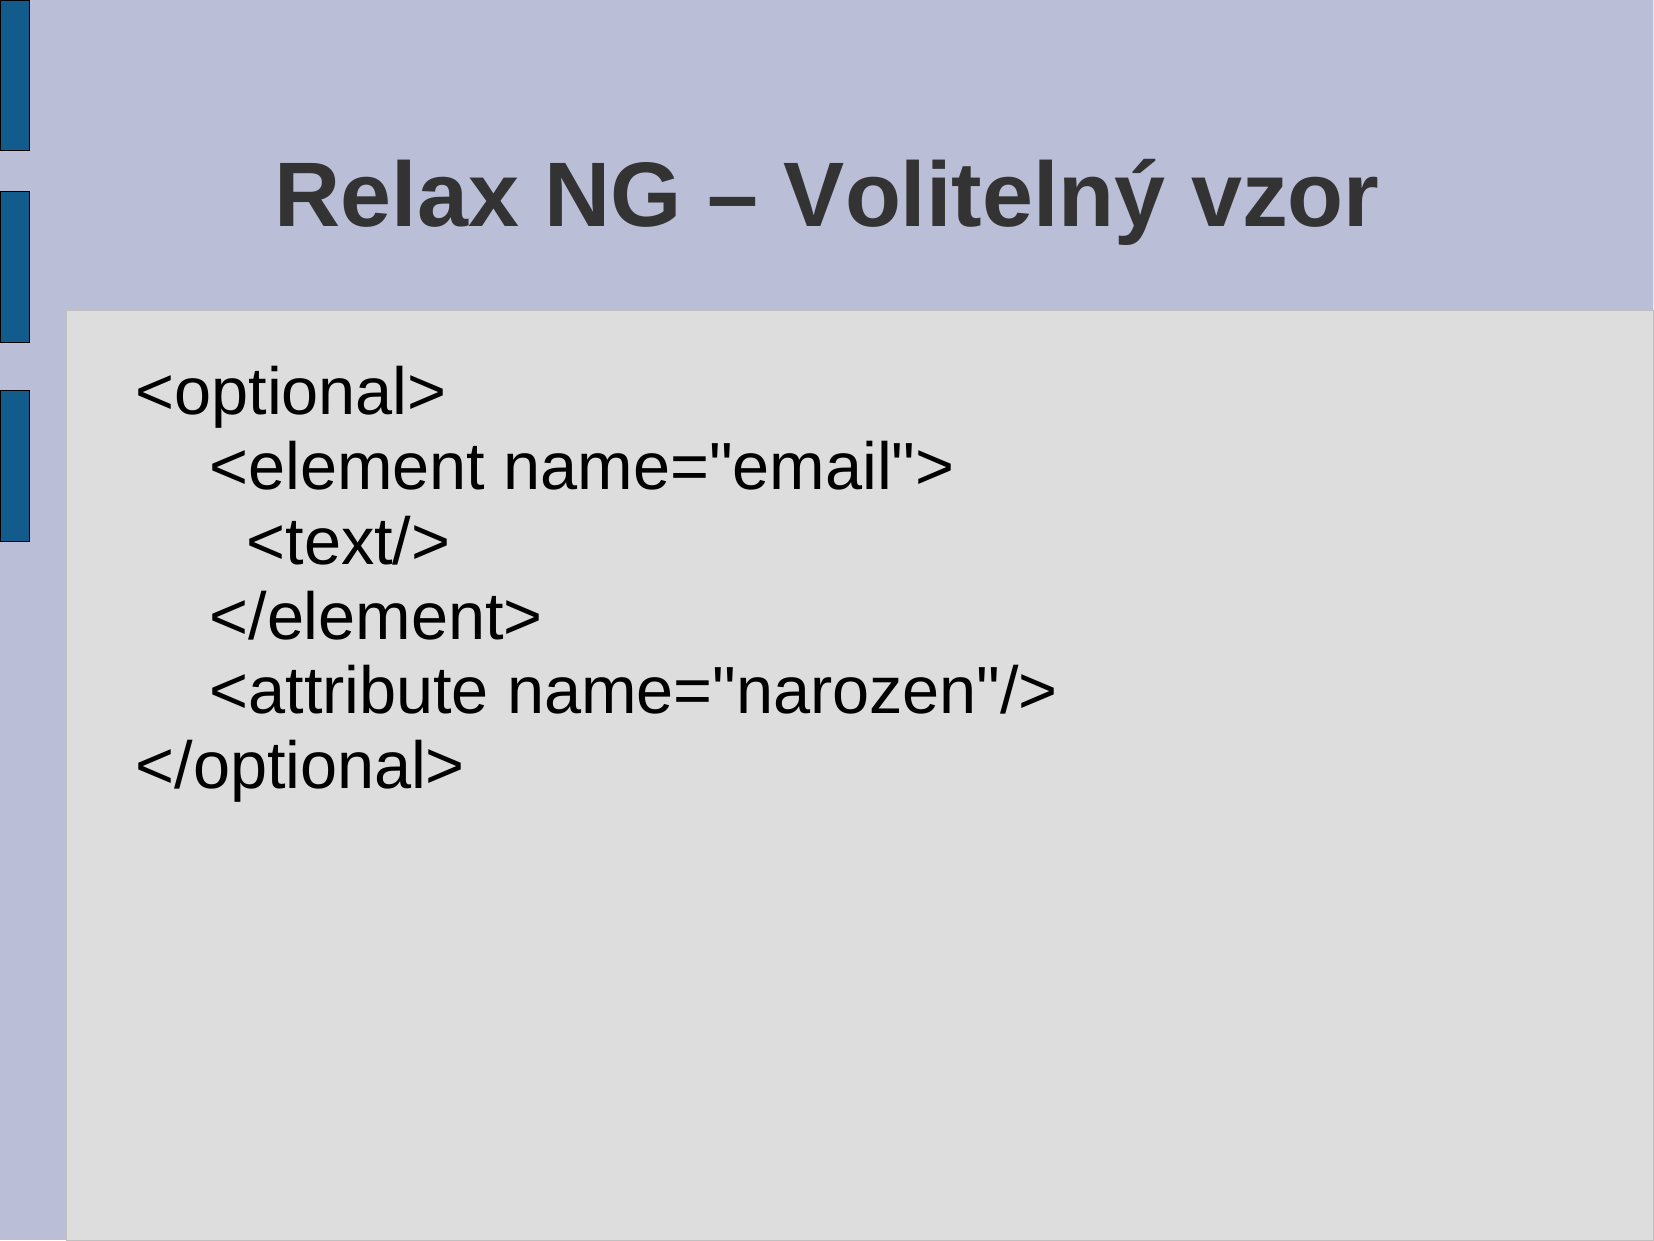

# Relax NG – Volitelný vzor
<optional>
 <element name="email">
 <text/>
 </element>
 <attribute name="narozen"/>
</optional>